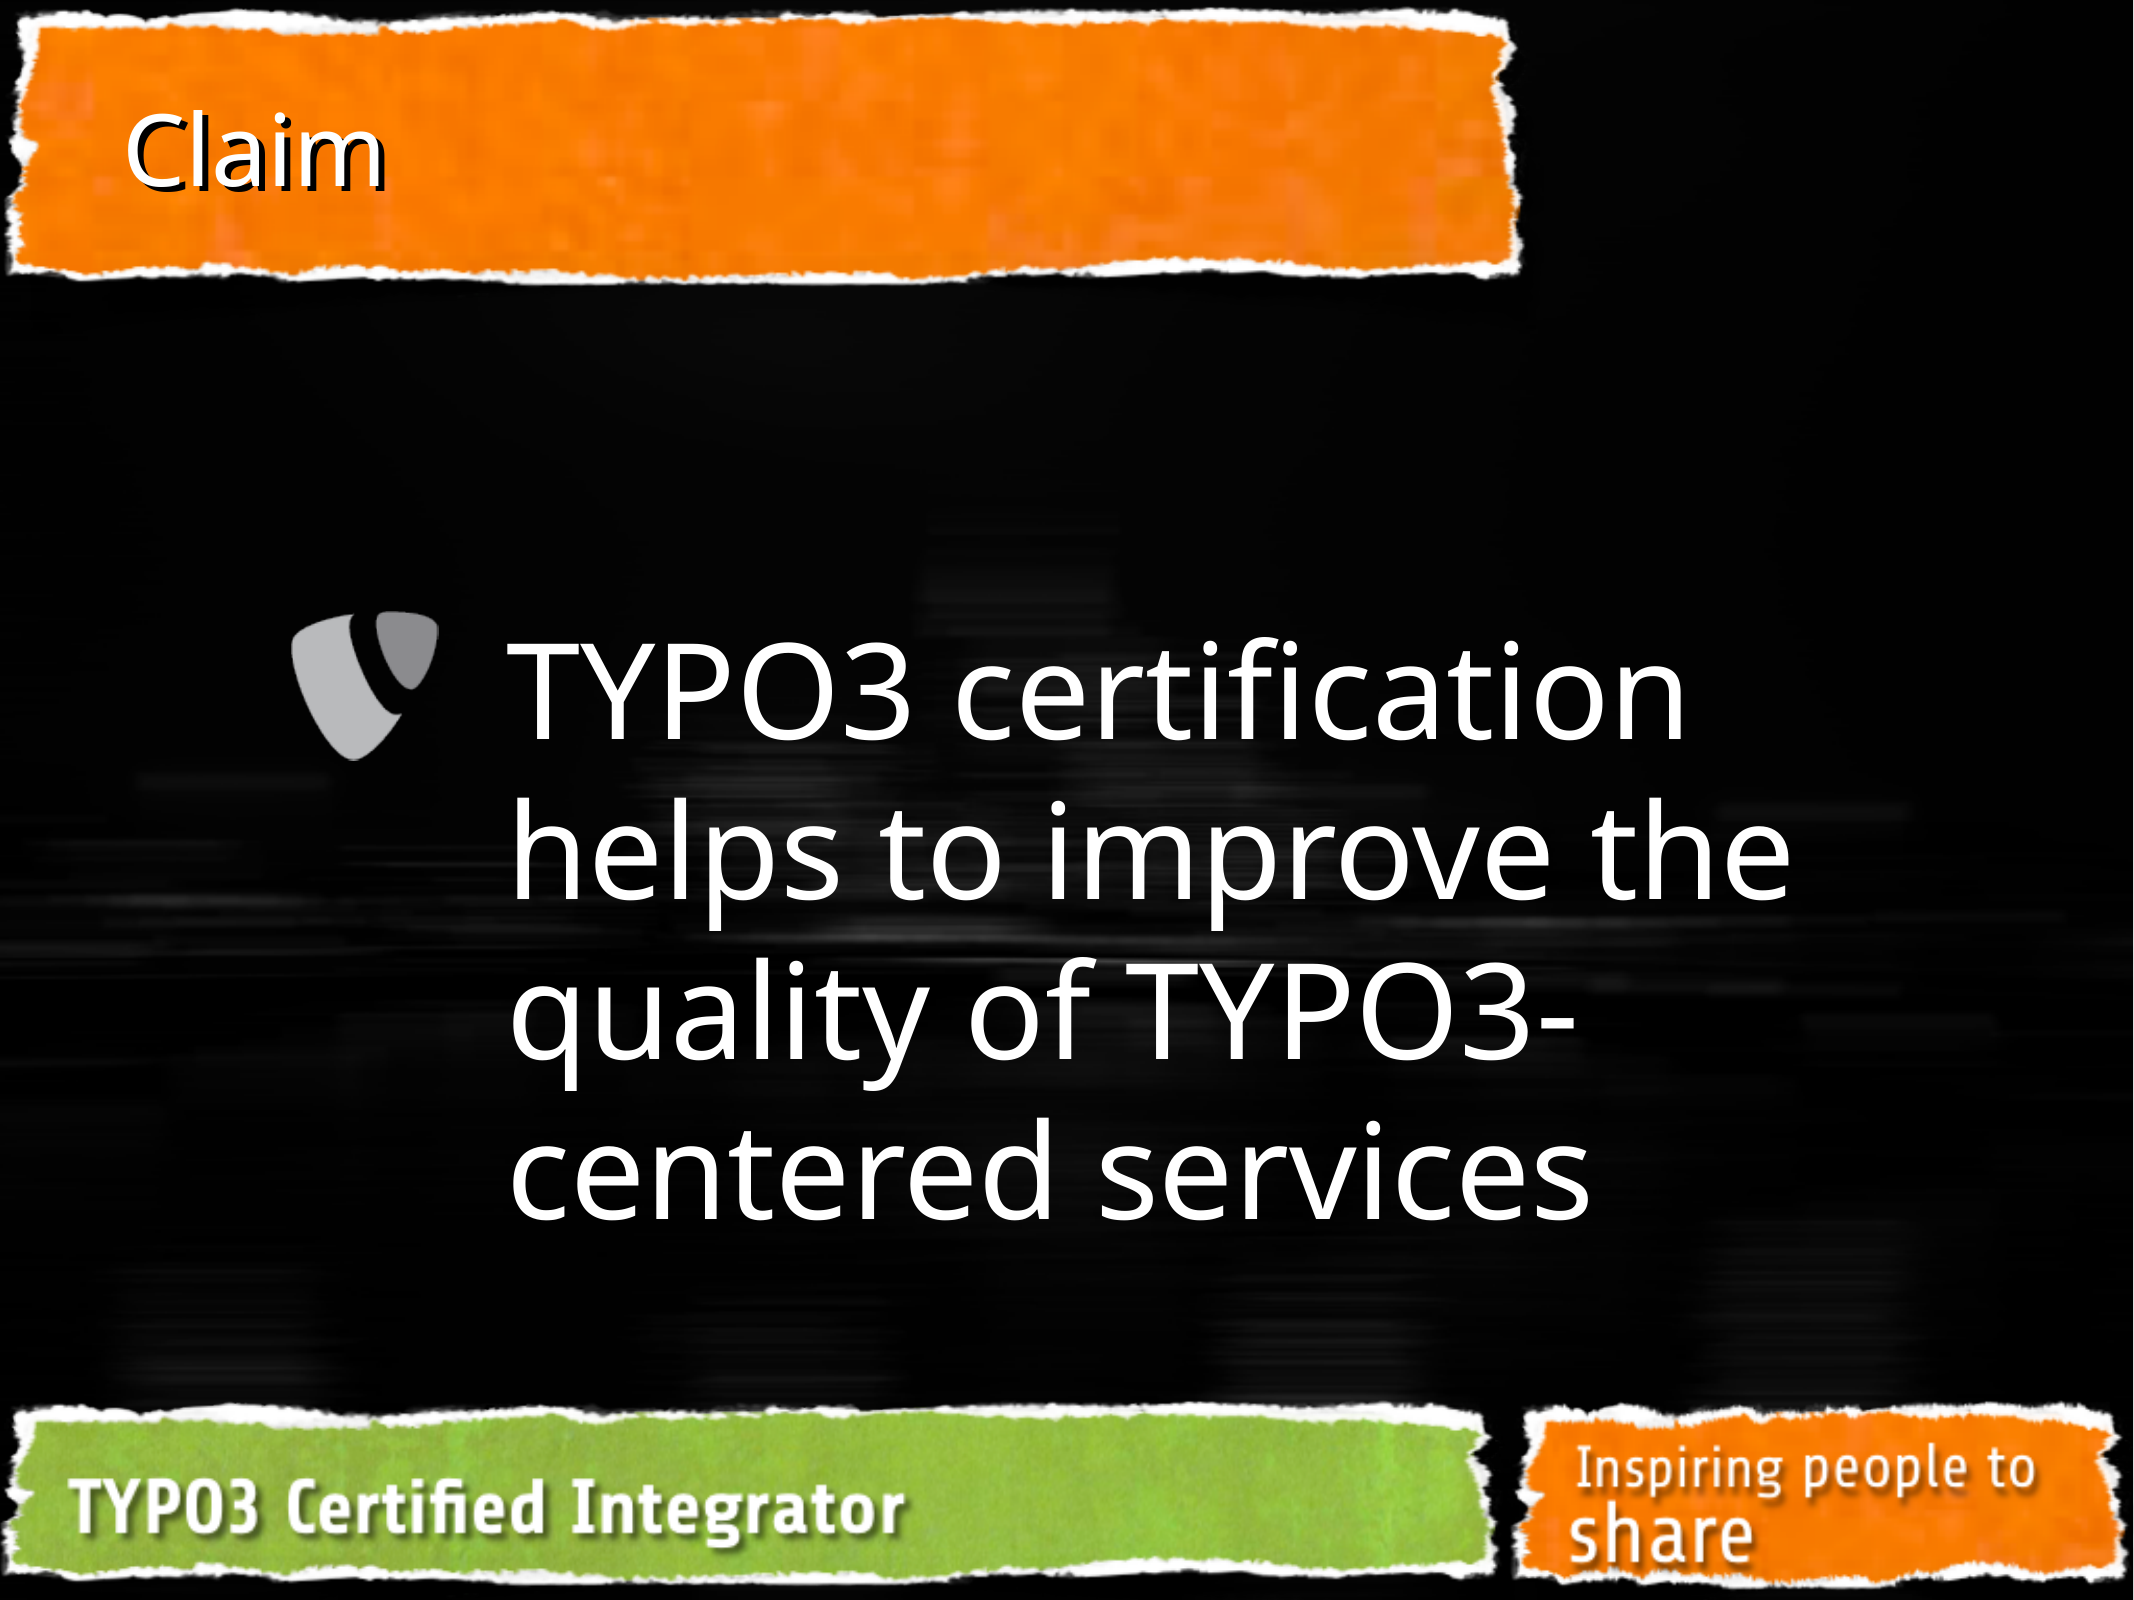

# Claim
TYPO3 certification helps to improve the quality of TYPO3-centered services